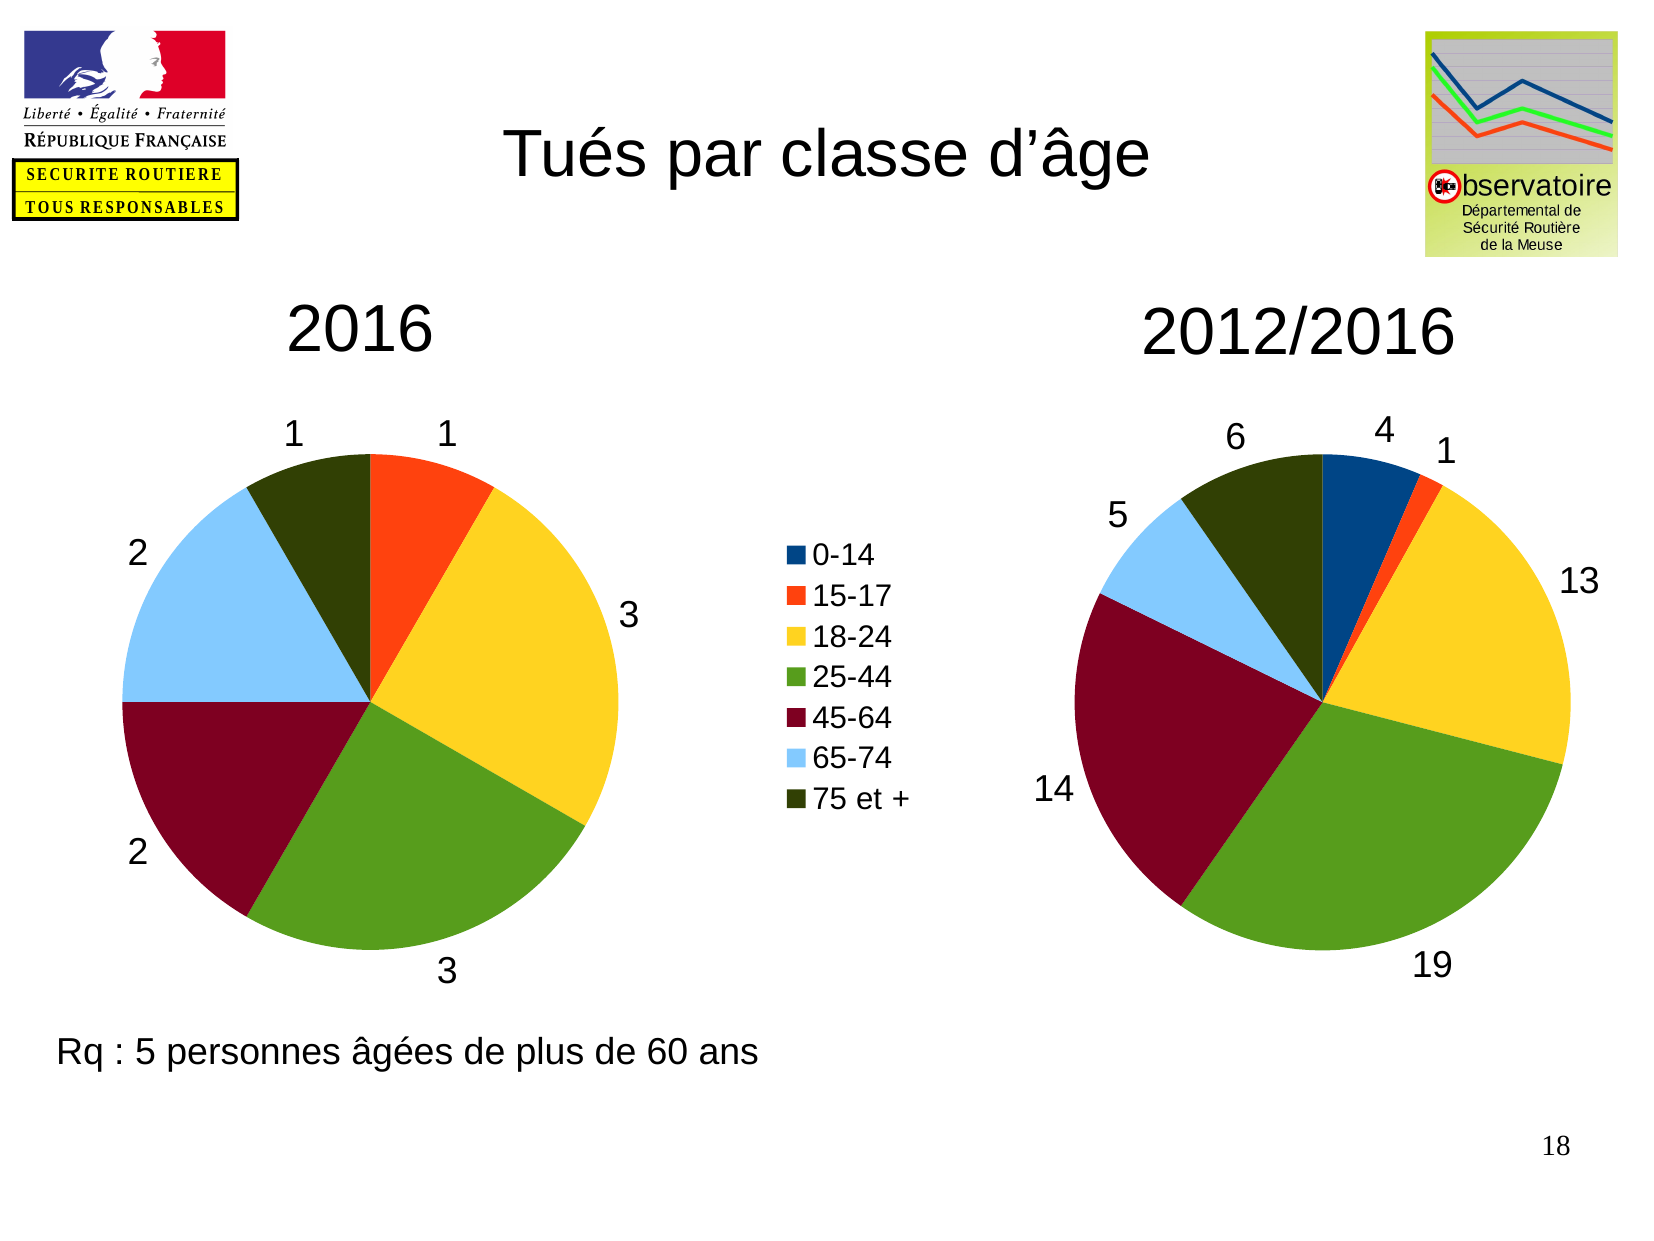

# Tués par classe d’âge
2012/2016
2016
### Chart
| Category | 1 colonne |
|---|---|
| 0-14 | 0.0 |
| 15-17 | 1.0 |
| 18-24 | 3.0 |
| 25-44 | 3.0 |
| 45-64 | 2.0 |
| 65-74 | 2.0 |
| 75 et + | 1.0 |
### Chart
| Category | 1 colonne |
|---|---|
| 0-14 | 4.0 |
| 15-17 | 1.0 |
| 18-24 | 13.0 |
| 25-44 | 19.0 |
| 45-64 | 14.0 |
| 65-74 | 5.0 |
| 75 et + | 6.0 |
Rq : 5 personnes âgées de plus de 60 ans
18